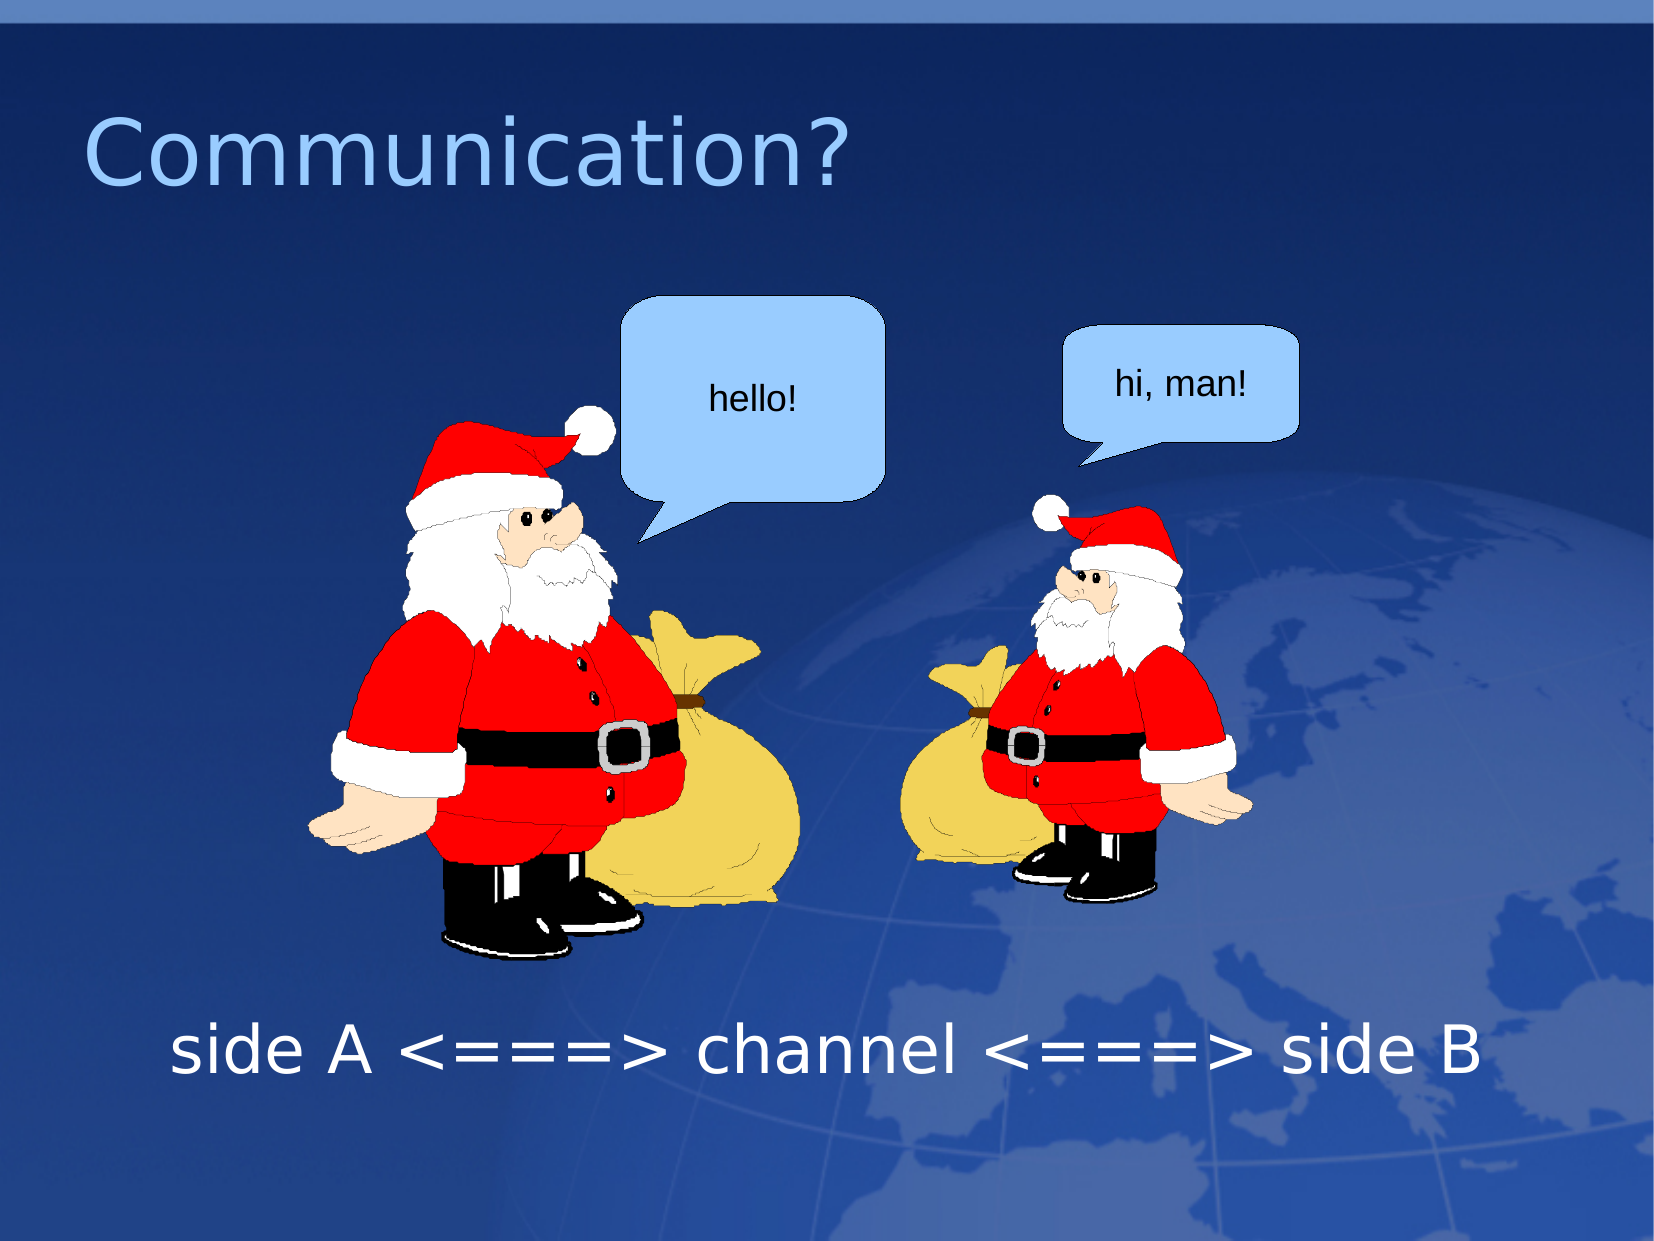

# Communication?
hello!
hi, man!
side A <===> channel <===> side B